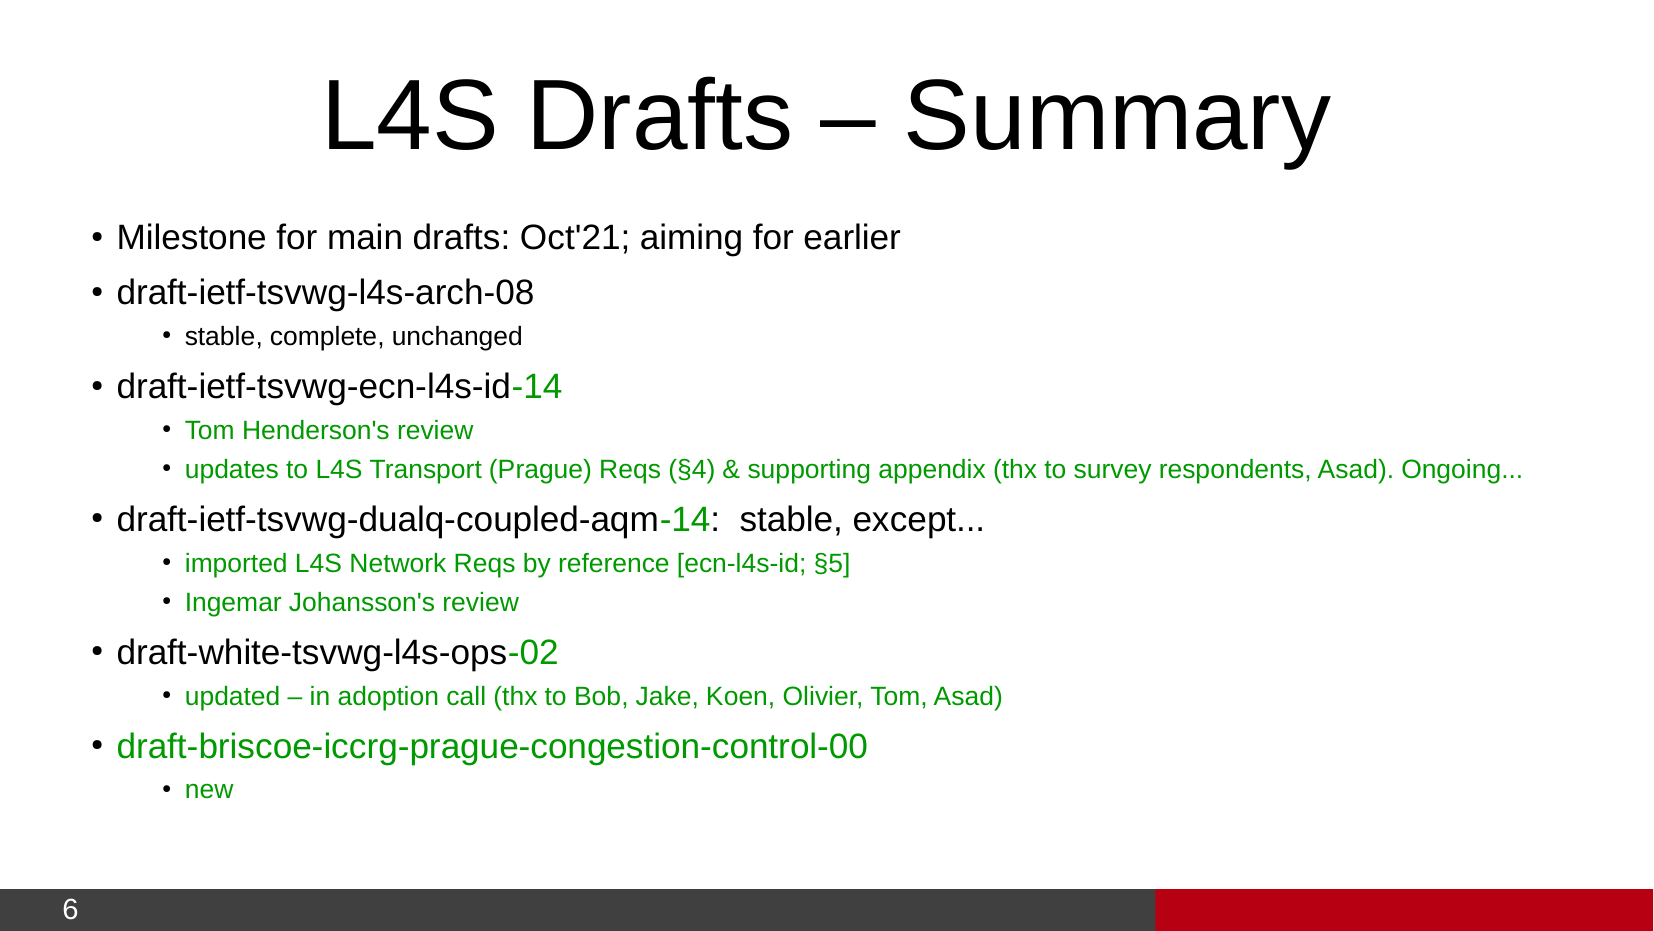

# L4S Drafts – Summary
Milestone for main drafts: Oct'21; aiming for earlier
draft-ietf-tsvwg-l4s-arch-08
stable, complete, unchanged
draft-ietf-tsvwg-ecn-l4s-id-14
Tom Henderson's review
updates to L4S Transport (Prague) Reqs (§4) & supporting appendix (thx to survey respondents, Asad). Ongoing...
draft-ietf-tsvwg-dualq-coupled-aqm-14: stable, except...
imported L4S Network Reqs by reference [ecn-l4s-id; §5]
Ingemar Johansson's review
draft-white-tsvwg-l4s-ops-02
updated – in adoption call (thx to Bob, Jake, Koen, Olivier, Tom, Asad)
draft-briscoe-iccrg-prague-congestion-control-00
new
6